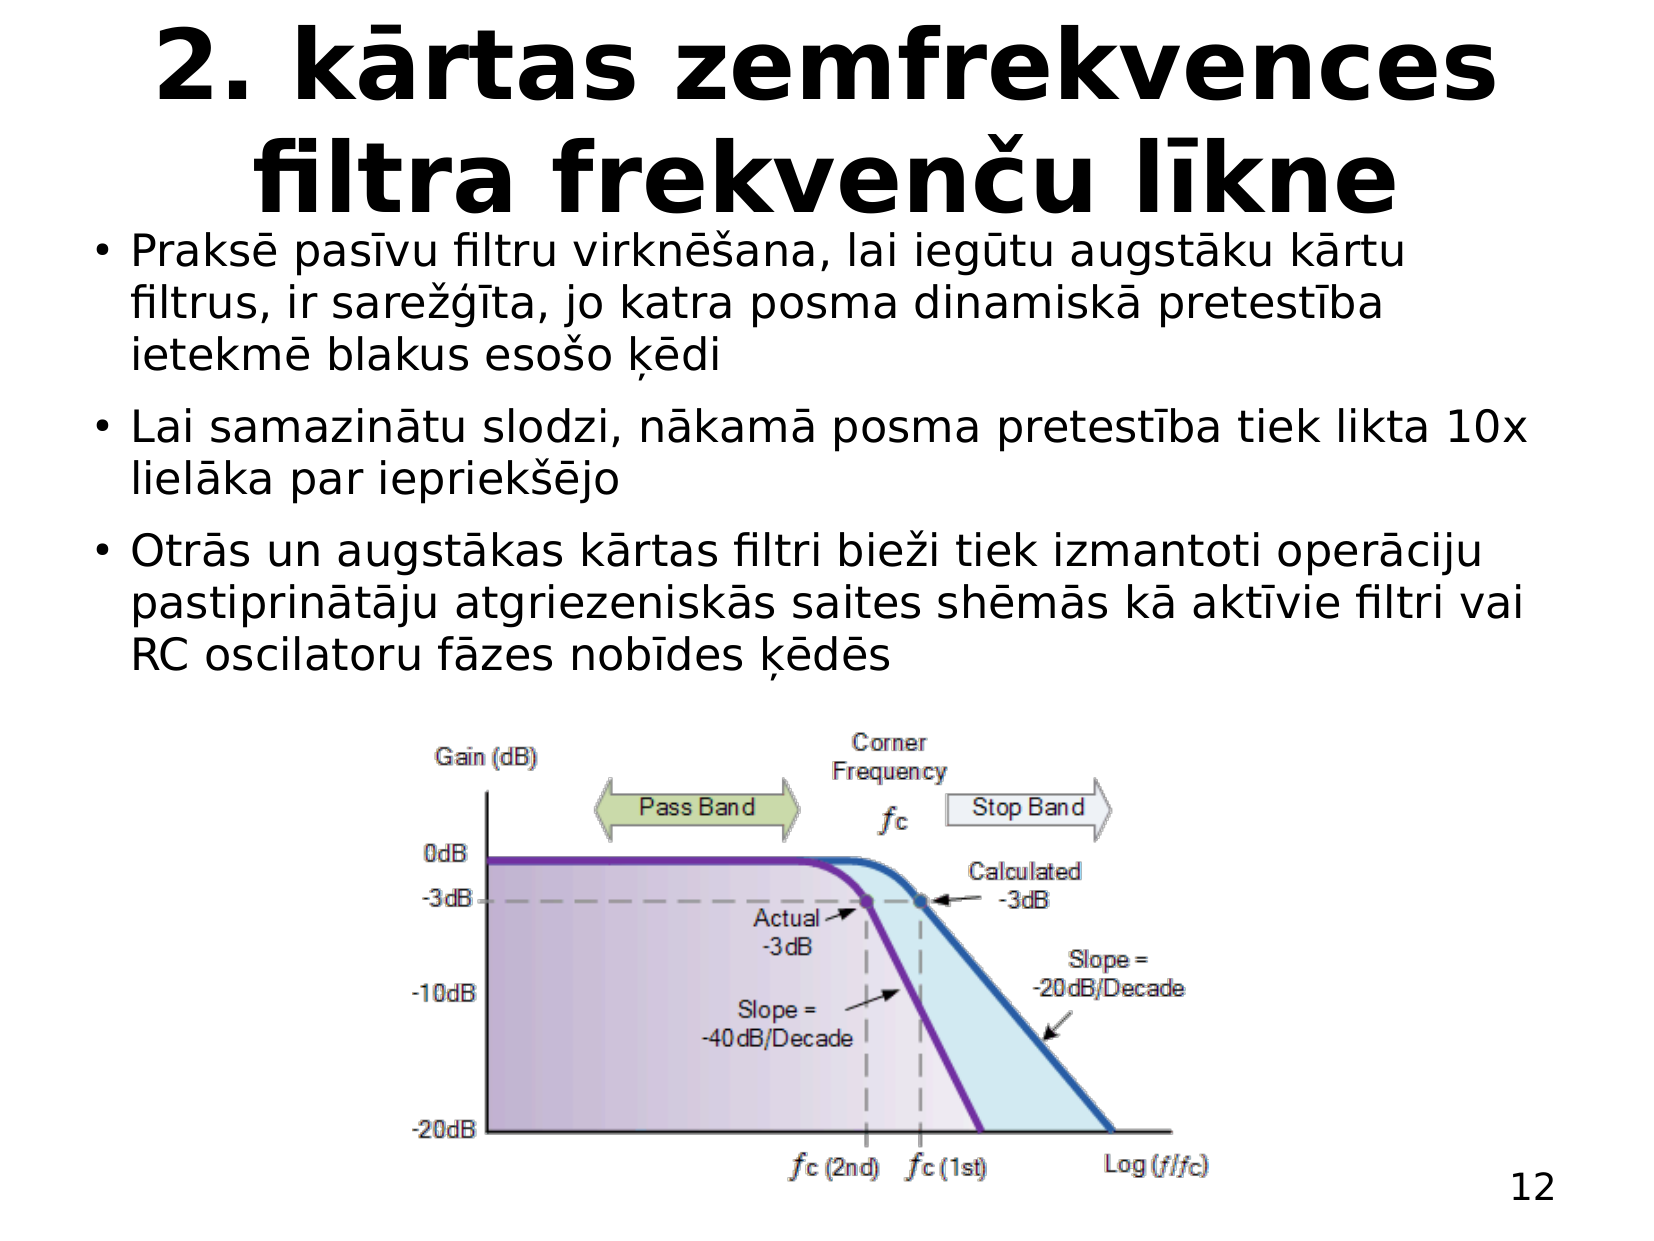

# 2. kārtas zemfrekvences filtra frekvenču līkne
Praksē pasīvu filtru virknēšana, lai iegūtu augstāku kārtu filtrus, ir sarežģīta, jo katra posma dinamiskā pretestība ietekmē blakus esošo ķēdi
Lai samazinātu slodzi, nākamā posma pretestība tiek likta 10x lielāka par iepriekšējo
Otrās un augstākas kārtas filtri bieži tiek izmantoti operāciju pastiprinātāju atgriezeniskās saites shēmās kā aktīvie filtri vai RC oscilatoru fāzes nobīdes ķēdēs